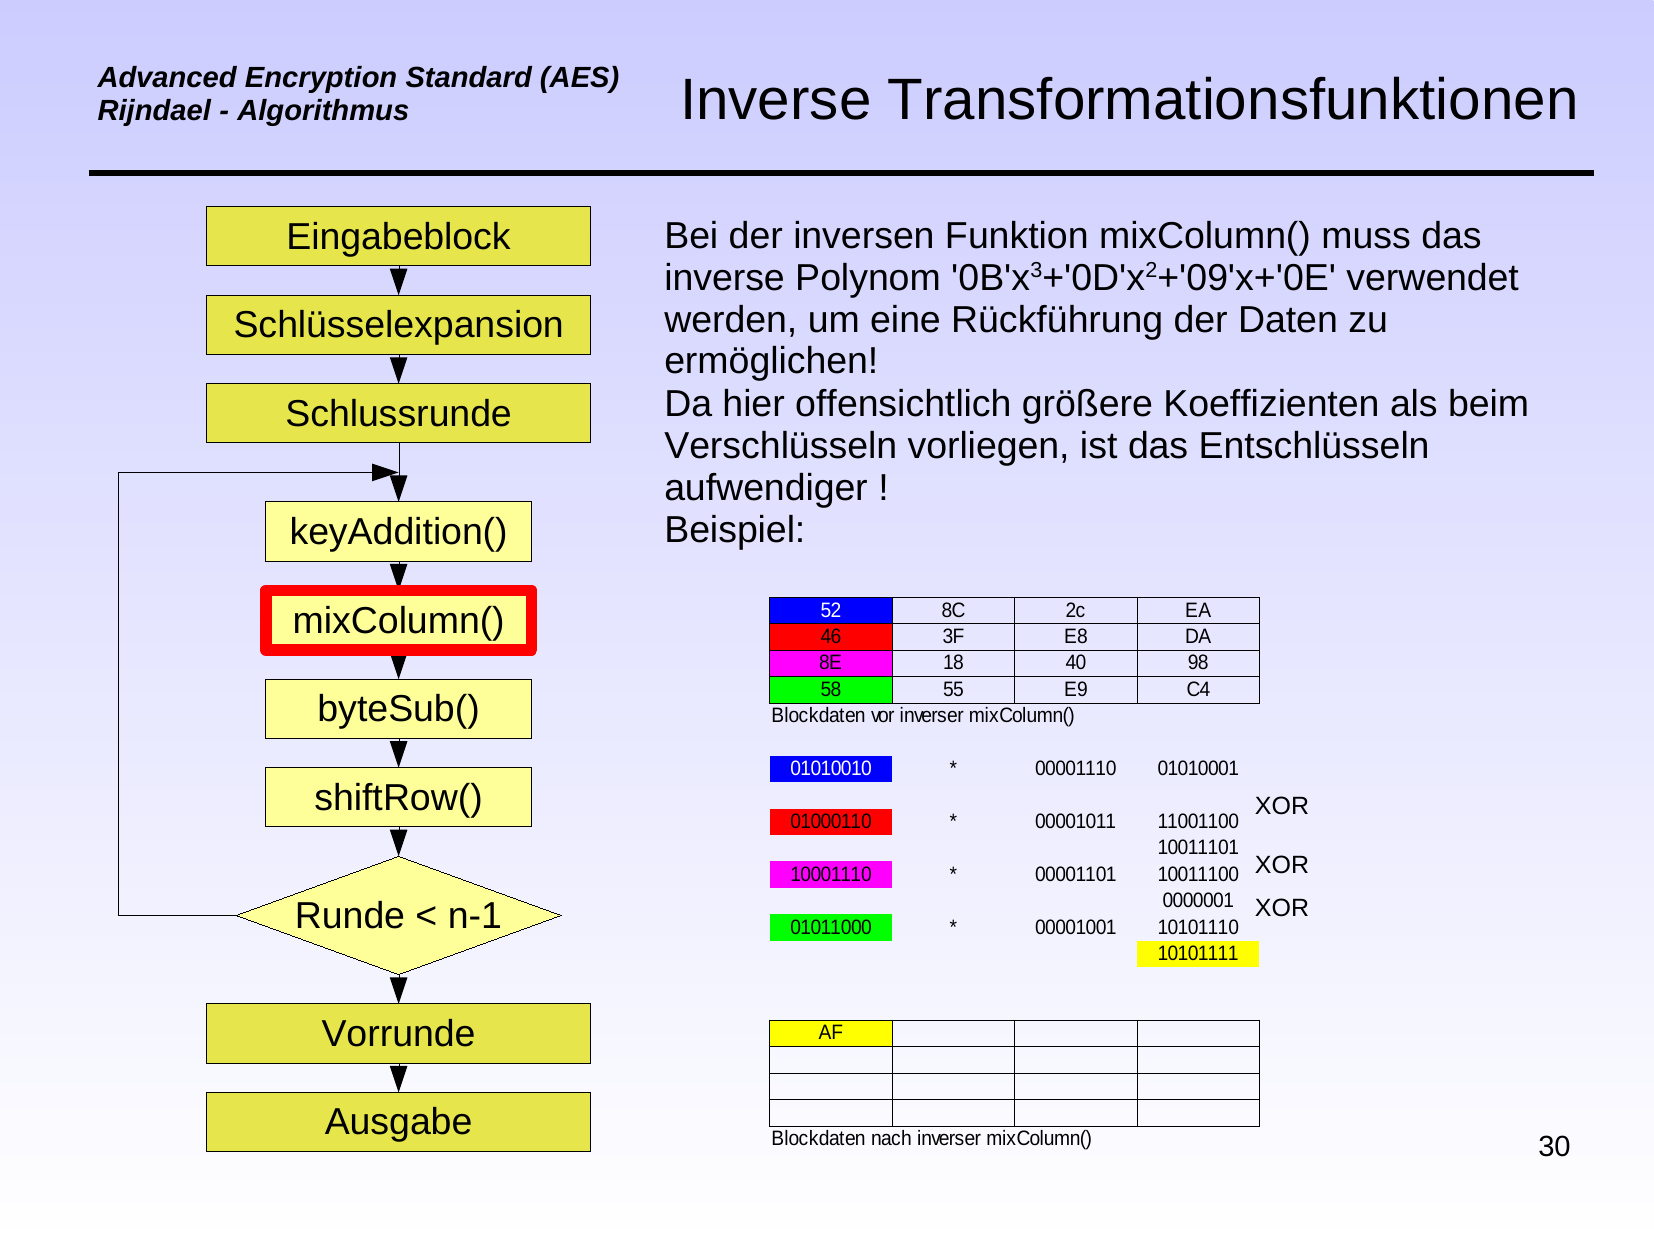

Advanced Encryption Standard (AES)
Rijndael - Algorithmus
Inverse Transformationsfunktionen
Eingabeblock
Bei der inversen Funktion mixColumn() muss das inverse Polynom '0B'x3+'0D'x2+'09'x+'0E' verwendet werden, um eine Rückführung der Daten zu ermöglichen!
Da hier offensichtlich größere Koeffizienten als beim Verschlüsseln vorliegen, ist das Entschlüsseln aufwendiger !
Beispiel:
Schlüsselexpansion
Schlussrunde
keyAddition()
mixColumn()
byteSub()
shiftRow()
XOR
XOR
Runde < n-1
XOR
Vorrunde
Ausgabe
30